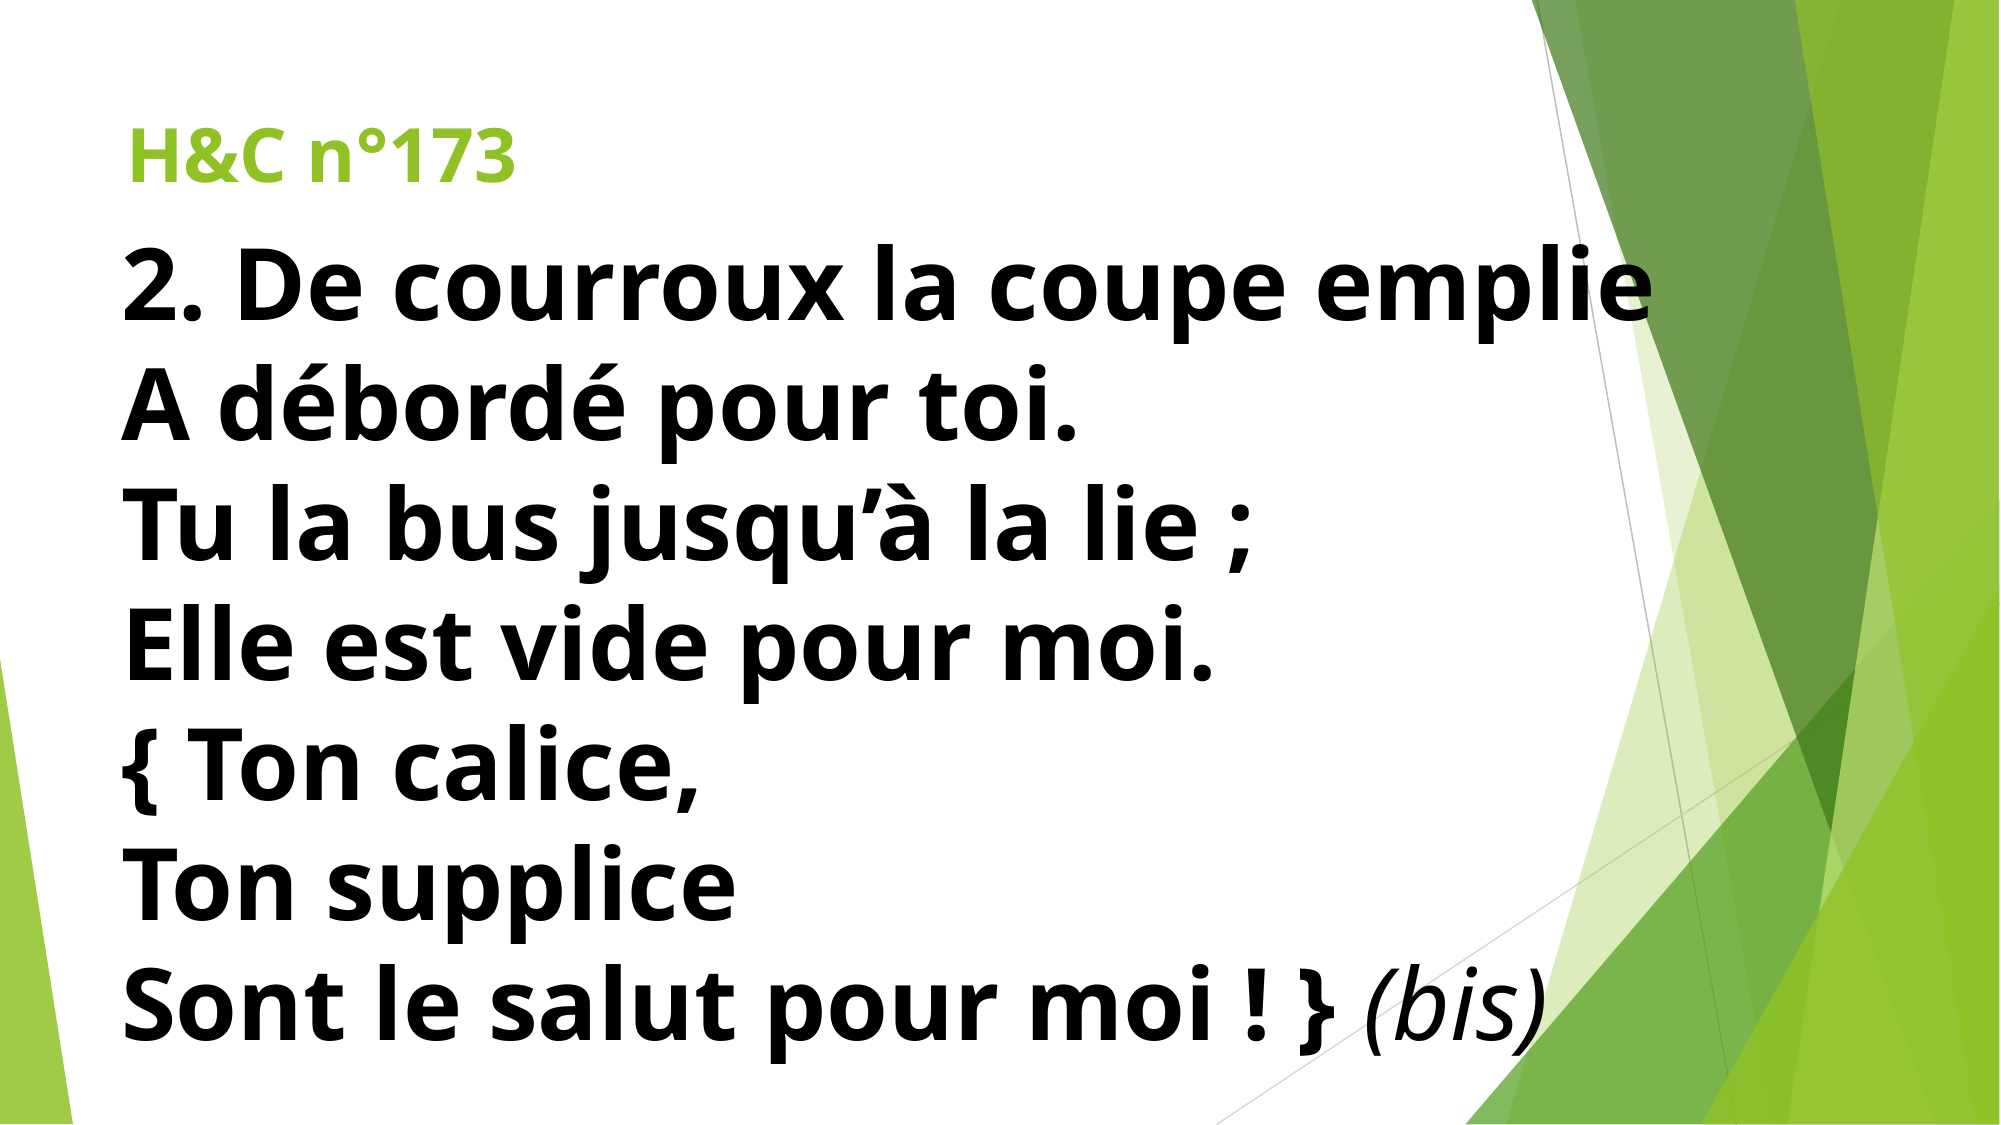

H&C n°173
2. De courroux la coupe emplie
A débordé pour toi.
Tu la bus jusqu’à la lie ;
Elle est vide pour moi.
{ Ton calice,
Ton supplice
Sont le salut pour moi ! } (bis)